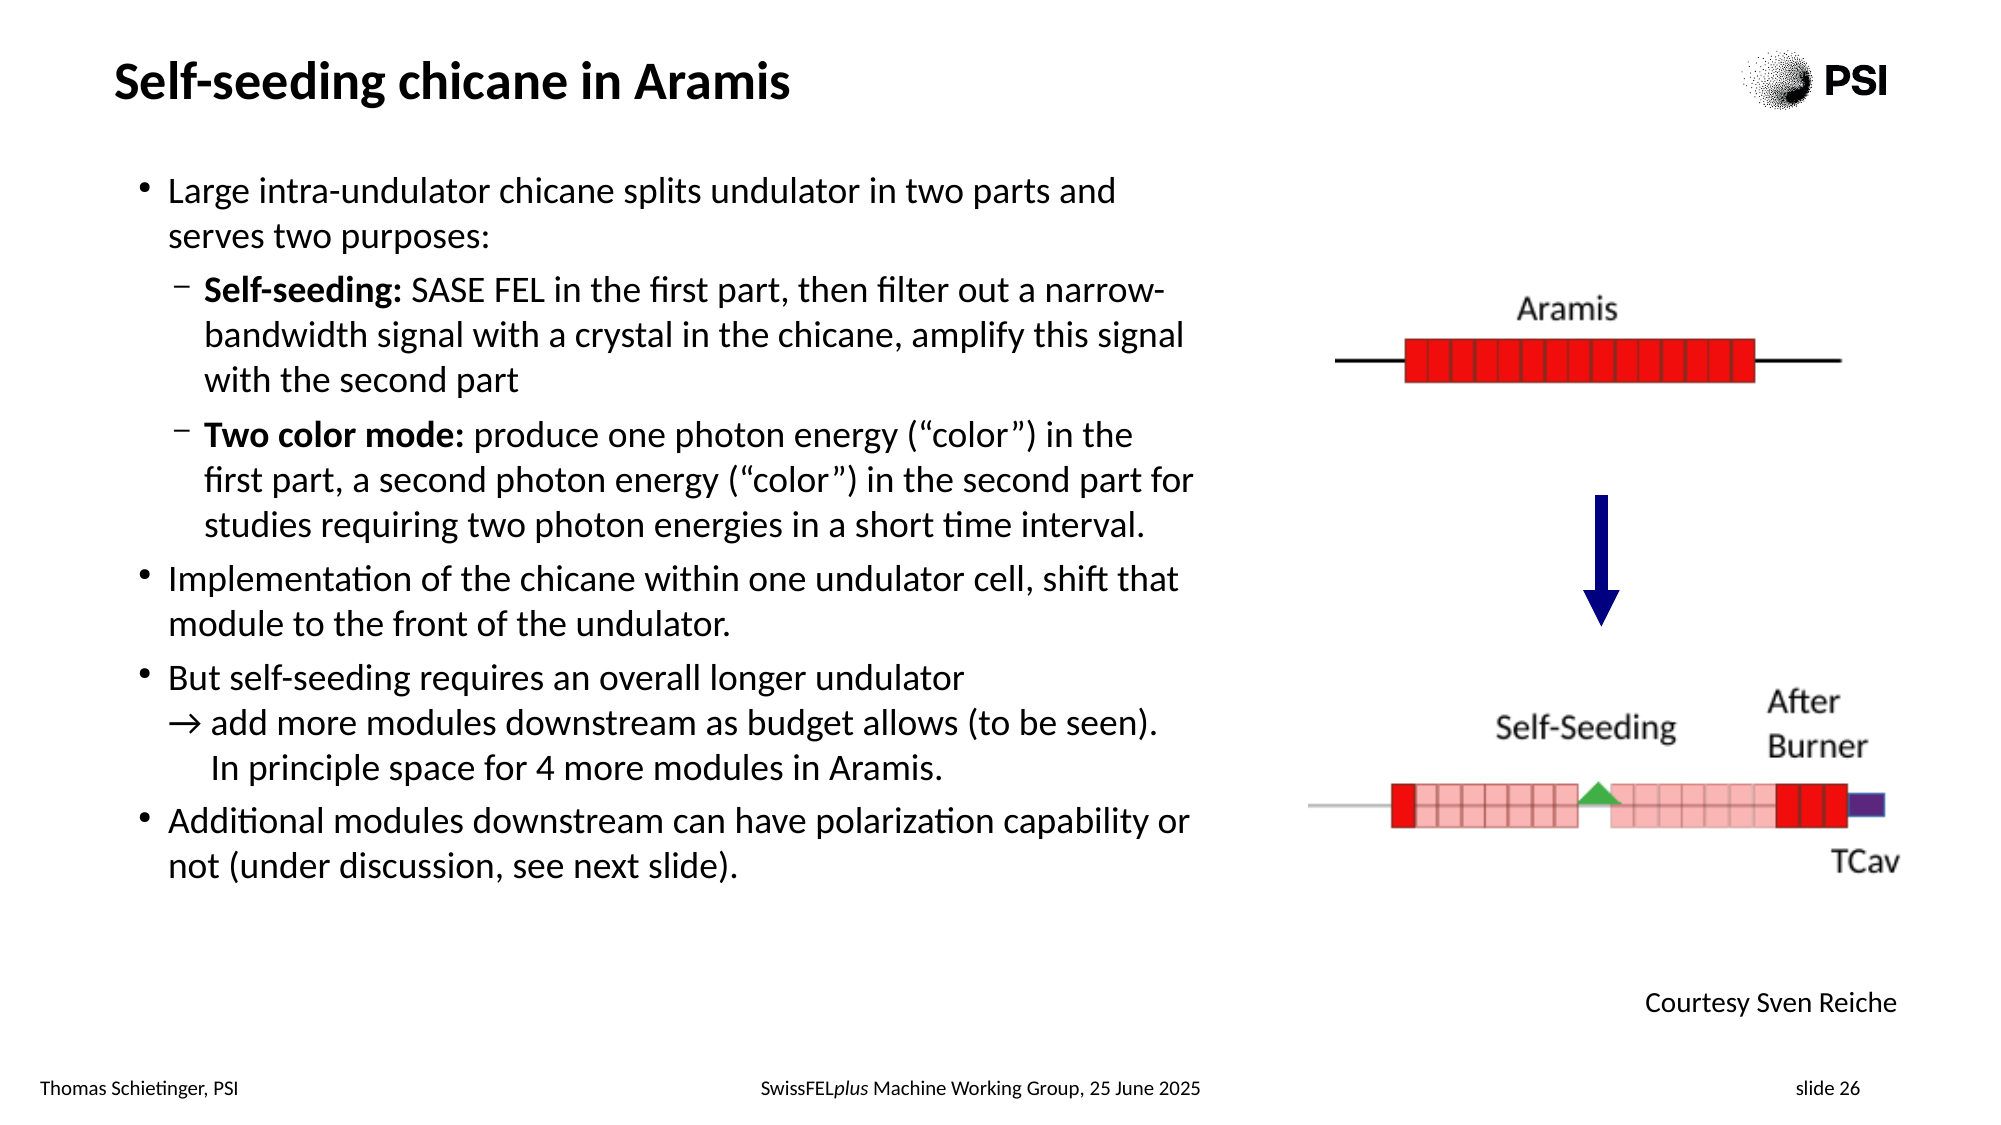

# Self-seeding chicane in Aramis
Large intra-undulator chicane splits undulator in two parts and serves two purposes:
Self-seeding: SASE FEL in the first part, then filter out a narrow-bandwidth signal with a crystal in the chicane, amplify this signal with the second part
Two color mode: produce one photon energy (“color”) in the first part, a second photon energy (“color”) in the second part for studies requiring two photon energies in a short time interval.
Implementation of the chicane within one undulator cell, shift that module to the front of the undulator.
But self-seeding requires an overall longer undulator
→ add more modules downstream as budget allows (to be seen).
 In principle space for 4 more modules in Aramis.
Additional modules downstream can have polarization capability or not (under discussion, see next slide).
Courtesy Sven Reiche
PSI Center for Accelerator Science and Engineering
26